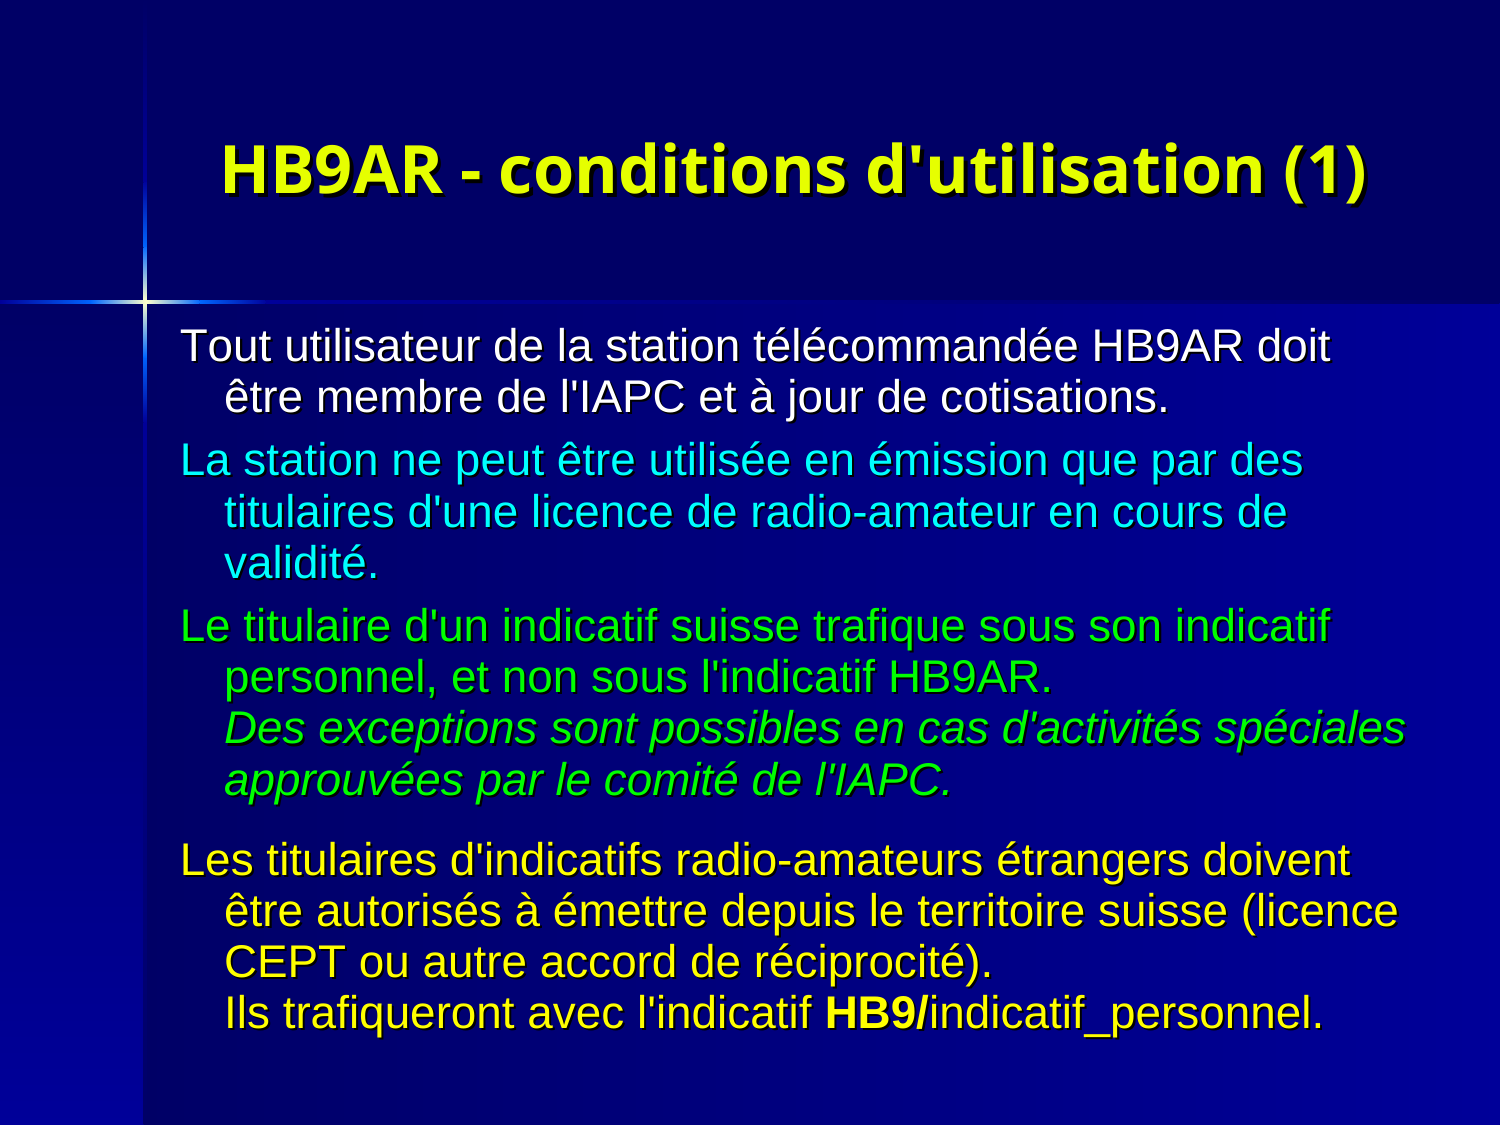

# HB9AR - conditions d'utilisation (1)
Tout utilisateur de la station télécommandée HB9AR doit être membre de l'IAPC et à jour de cotisations.
La station ne peut être utilisée en émission que par des titulaires d'une licence de radio-amateur en cours de validité.
Le titulaire d'un indicatif suisse trafique sous son indicatif personnel, et non sous l'indicatif HB9AR.
Des exceptions sont possibles en cas d'activités spéciales approuvées par le comité de l'IAPC.
Les titulaires d'indicatifs radio-amateurs étrangers doivent être autorisés à émettre depuis le territoire suisse (licence CEPT ou autre accord de réciprocité).
Ils trafiqueront avec l'indicatif HB9/indicatif_personnel.